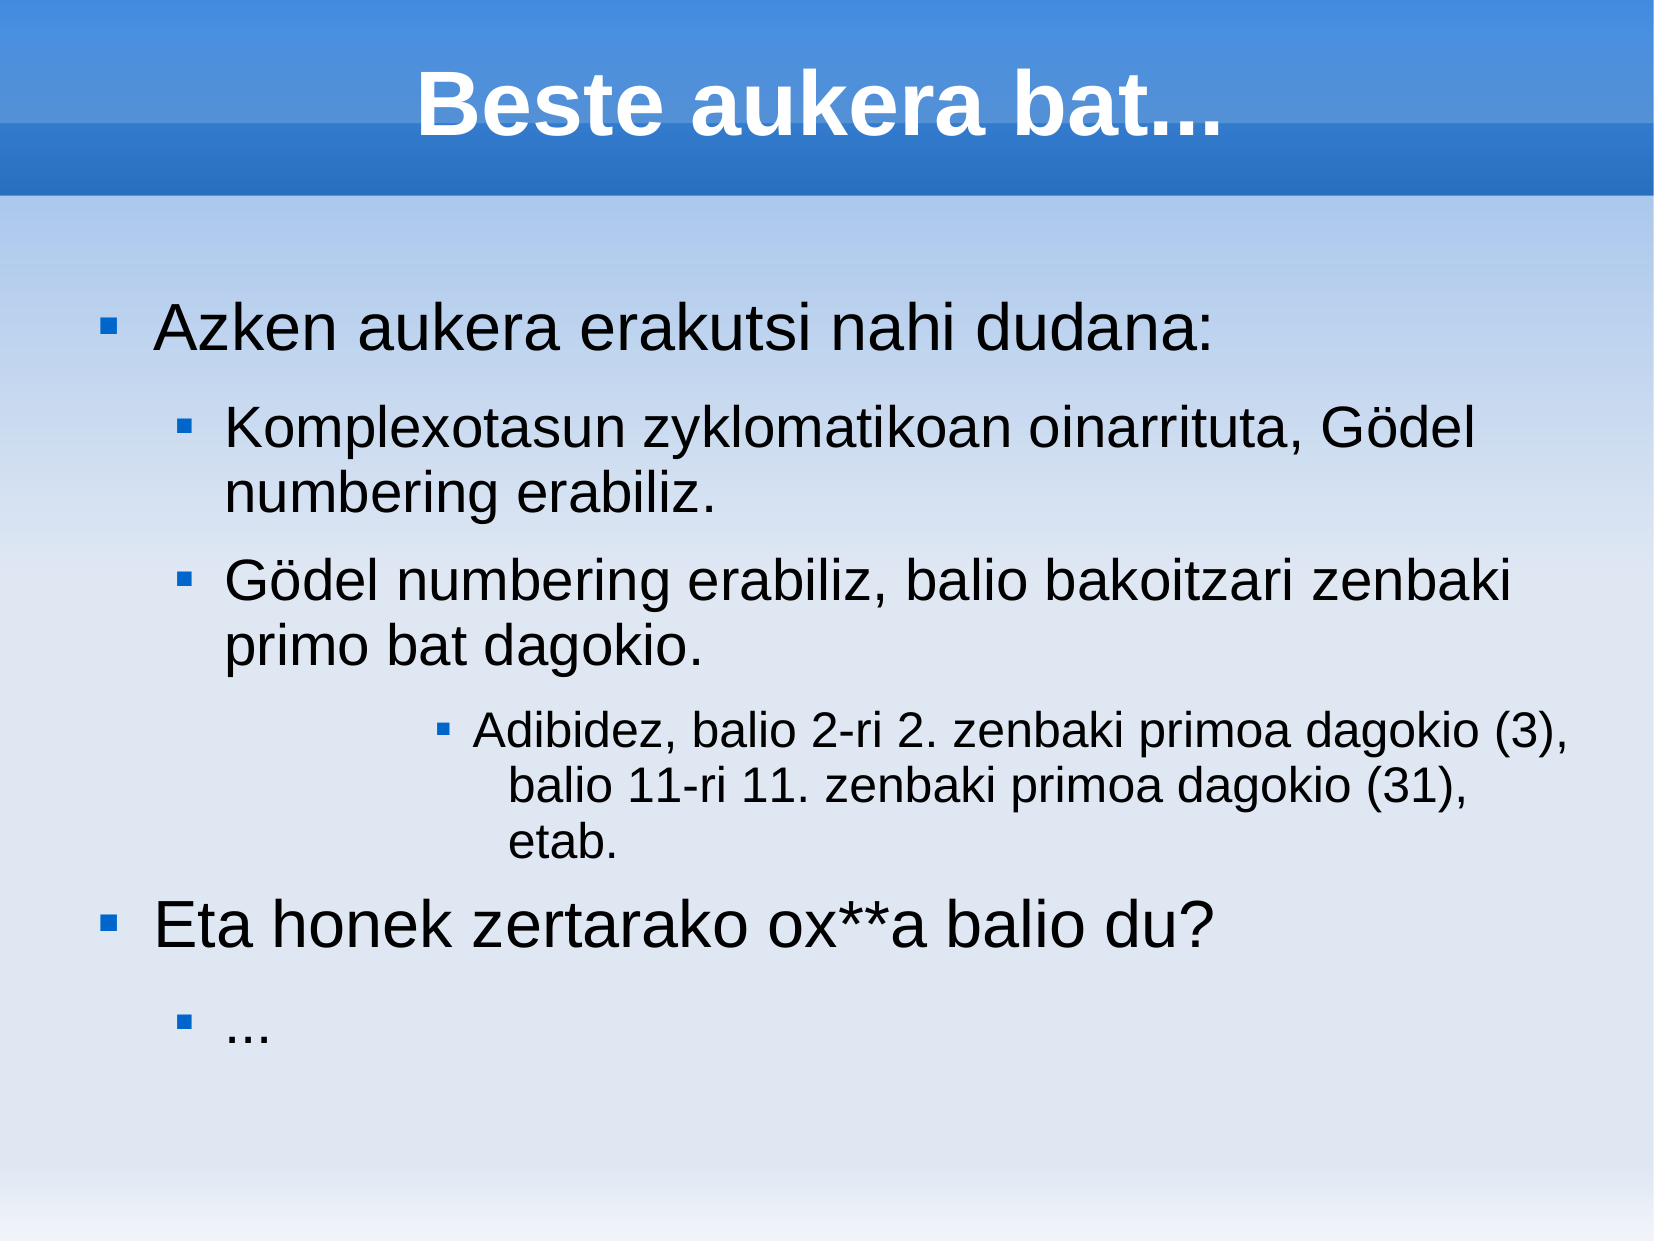

# Beste aukera bat...
Azken aukera erakutsi nahi dudana:
Komplexotasun zyklomatikoan oinarrituta, Gödel numbering erabiliz.
Gödel numbering erabiliz, balio bakoitzari zenbaki primo bat dagokio.
Adibidez, balio 2-ri 2. zenbaki primoa dagokio (3), balio 11-ri 11. zenbaki primoa dagokio (31), etab.
Eta honek zertarako ox**a balio du?
...